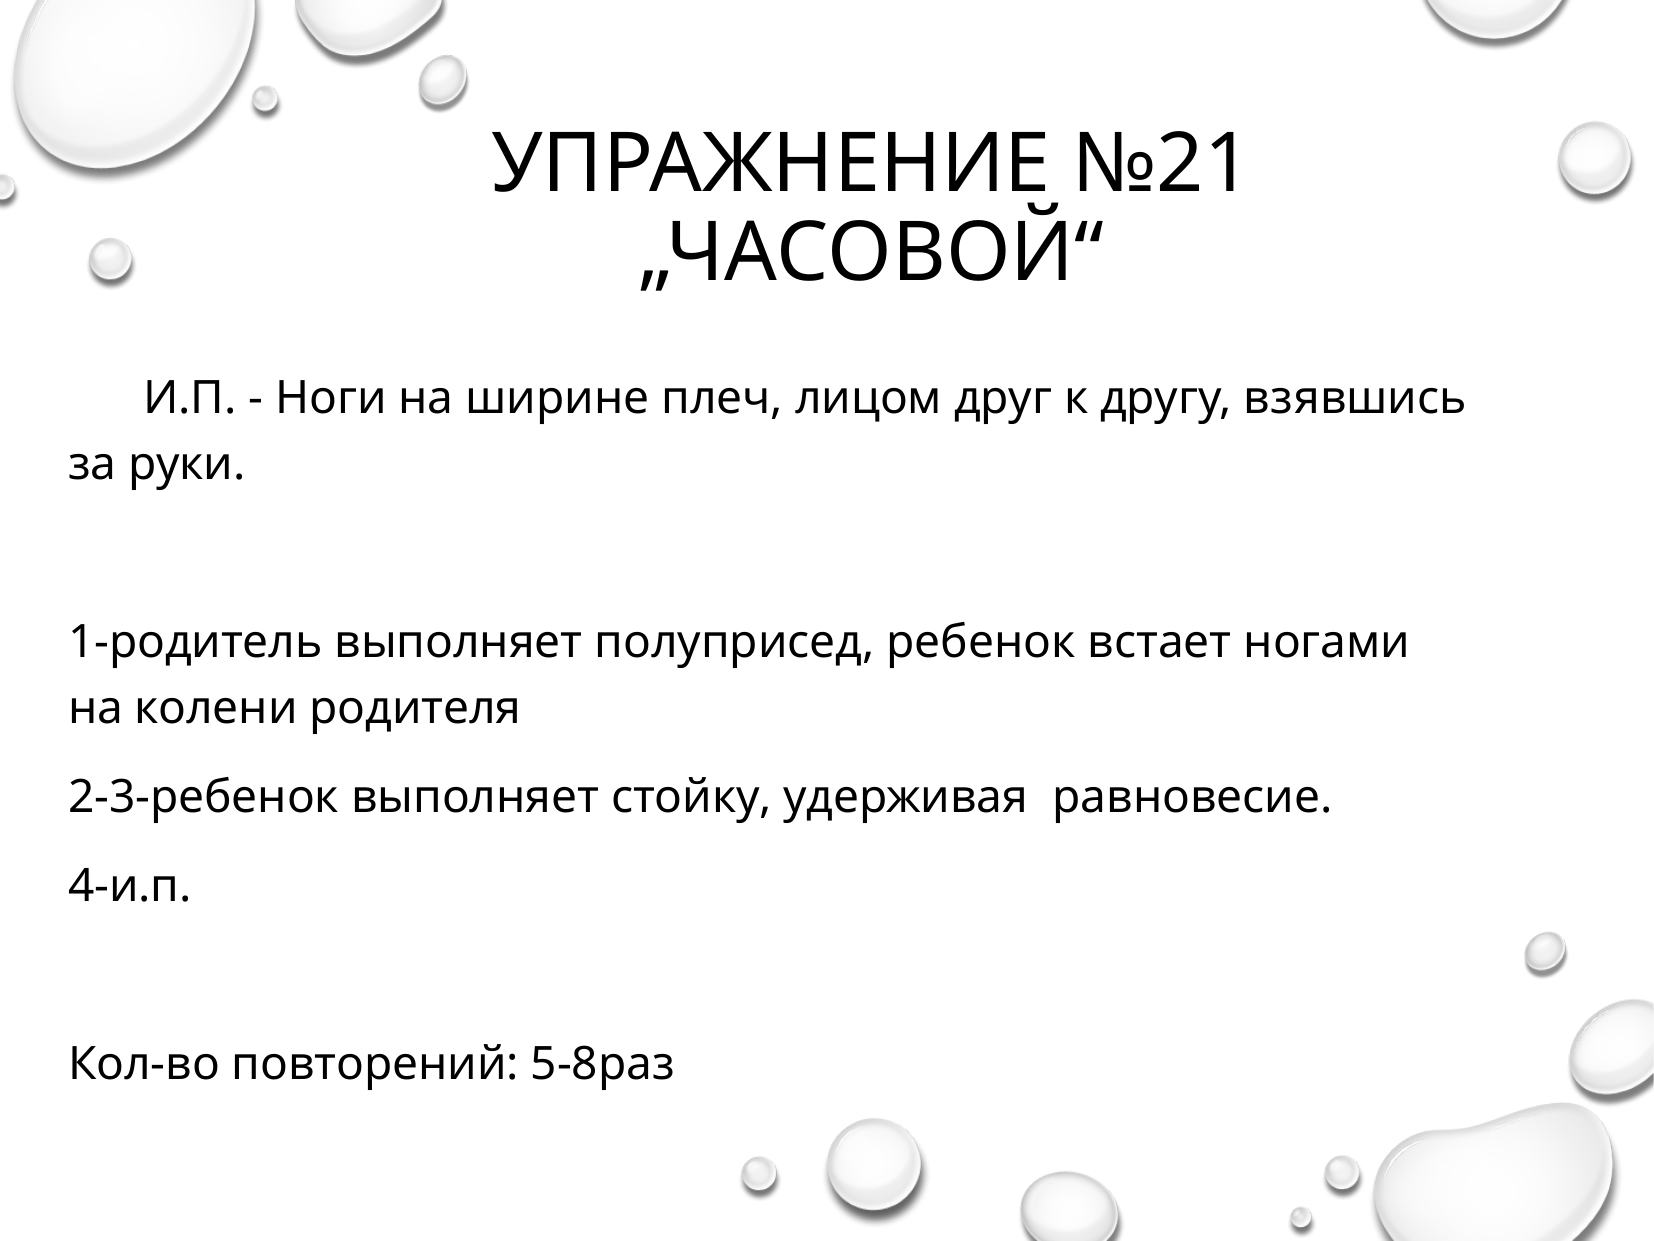

# Упражнение №21 „Часовой“
	И.П. - Ноги на ширине плеч, лицом друг к другу, взявшись за руки.
1-родитель выполняет полуприсед, ребенок встает ногами на колени родителя
2-3-ребенок выполняет стойку, удерживая равновесие.
4-и.п.
Кол-во повторений: 5-8раз